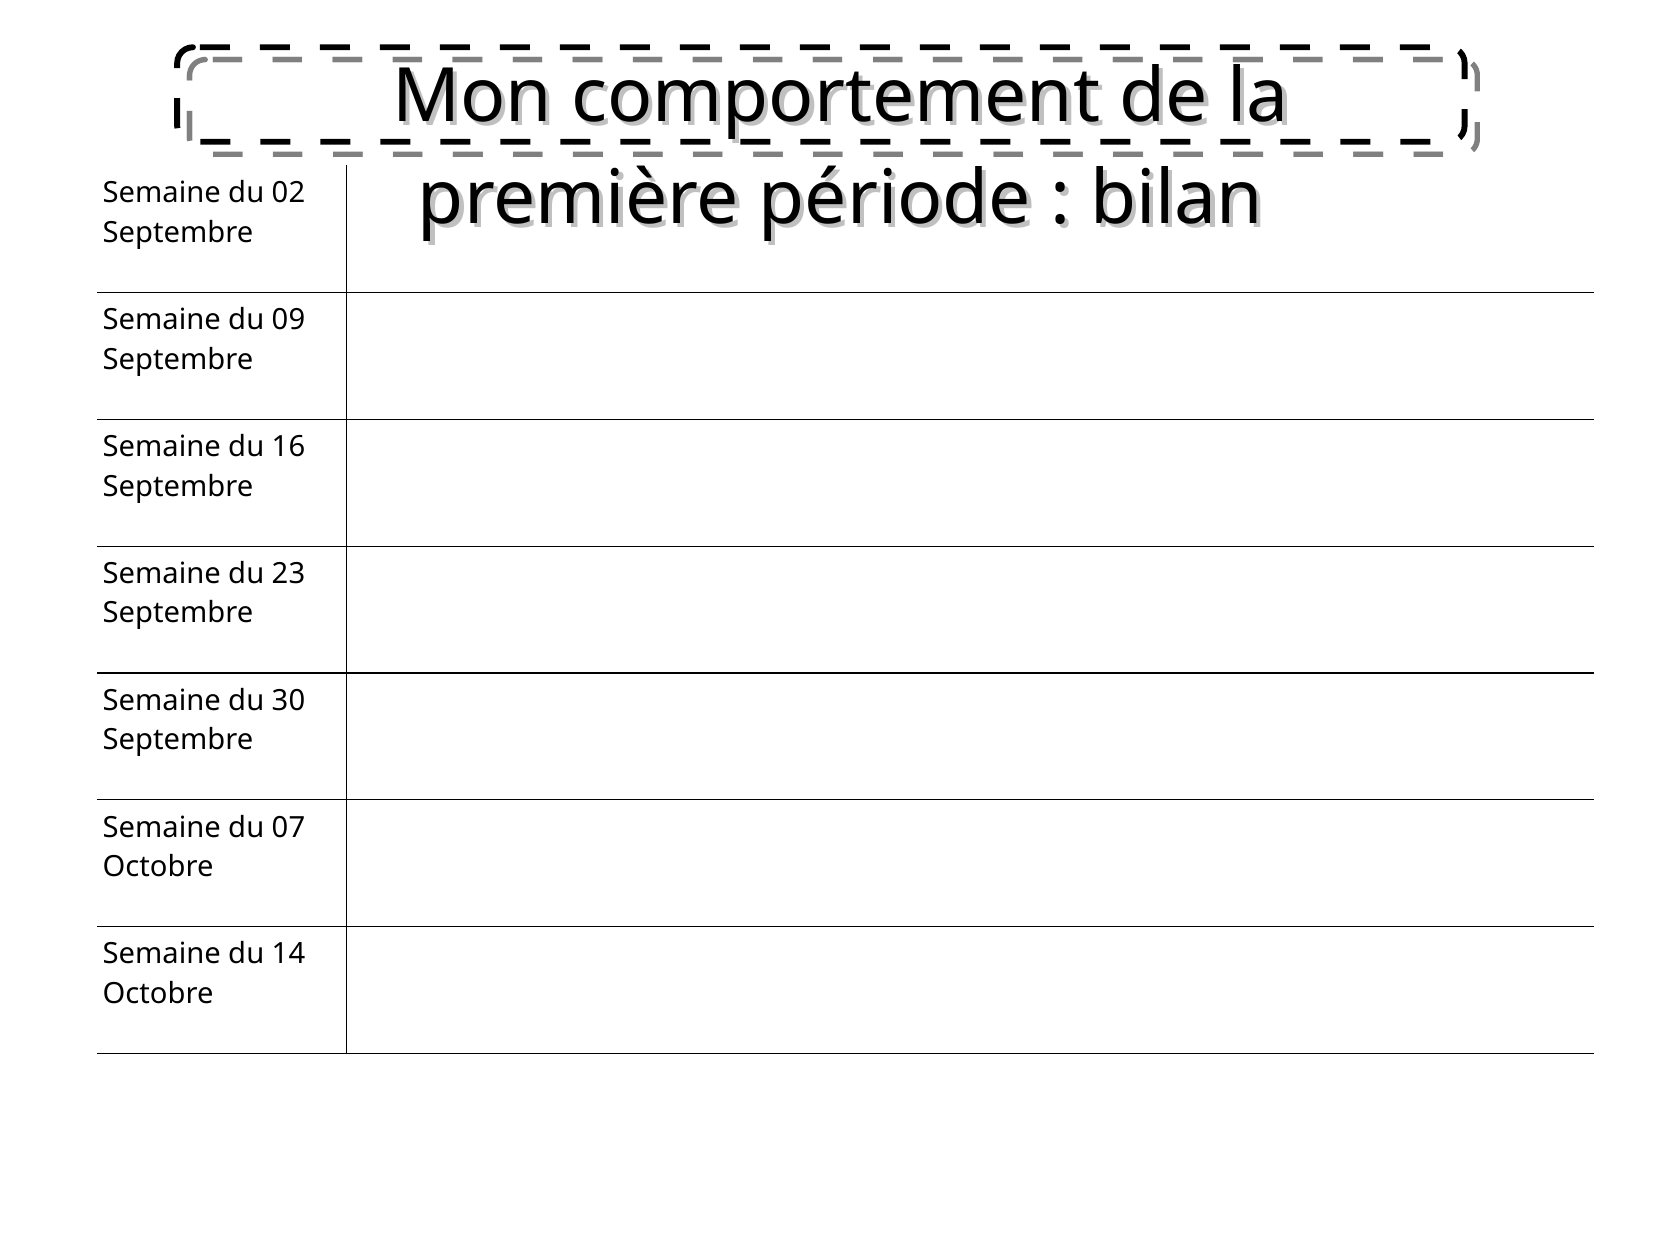

Mon comportement de la première période : bilan
| Semaine du 02 Septembre | |
| --- | --- |
| Semaine du 09 Septembre | |
| Semaine du 16 Septembre | |
| Semaine du 23 Septembre | |
| Semaine du 30 Septembre | |
| Semaine du 07 Octobre | |
| Semaine du 14 Octobre | |